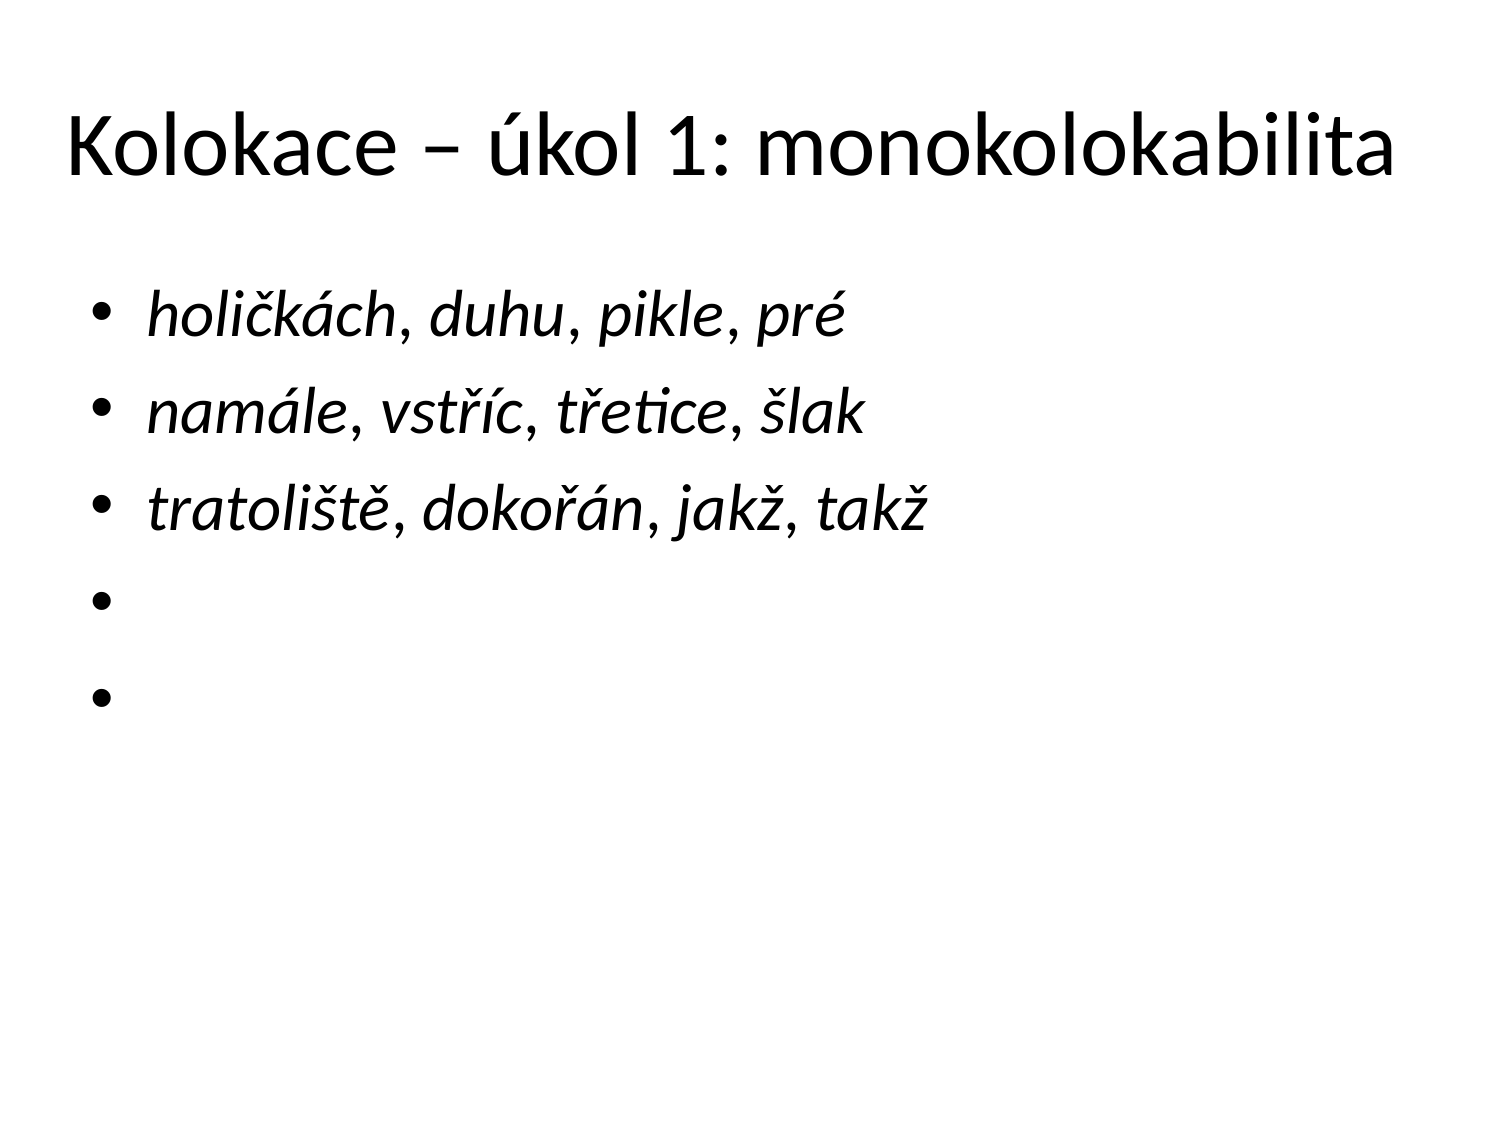

# Kolokace – úkol 1: monokolokabilita
holičkách, duhu, pikle, pré
namále, vstříc, třetice, šlak
tratoliště, dokořán, jakž, takž